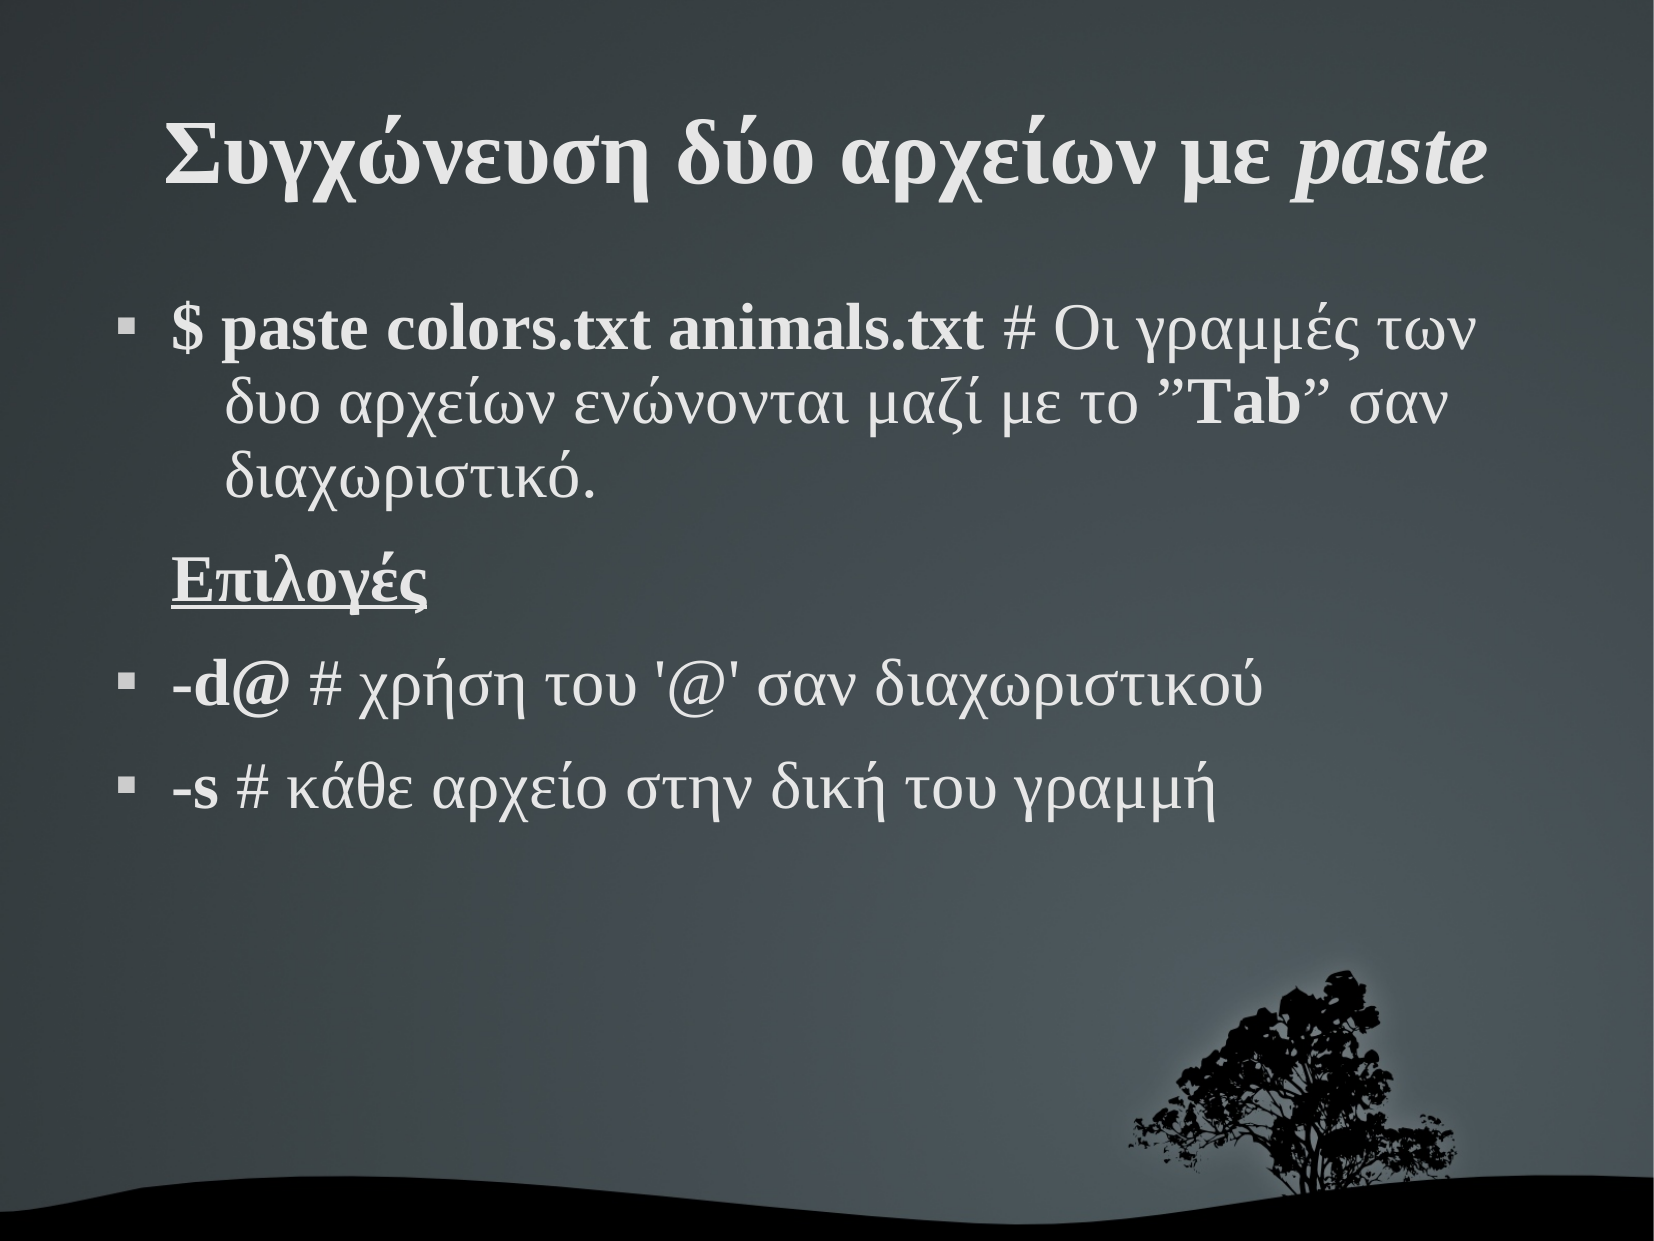

# Συγχώνευση δύο αρχείων με paste
$ paste colors.txt animals.txt # Οι γραμμές των δυο αρχείων ενώνονται μαζί με το ”Tab” σαν διαχωριστικό.
Επιλογές
-d@ # χρήση του '@' σαν διαχωριστικού
-s # κάθε αρχείο στην δική του γραμμή